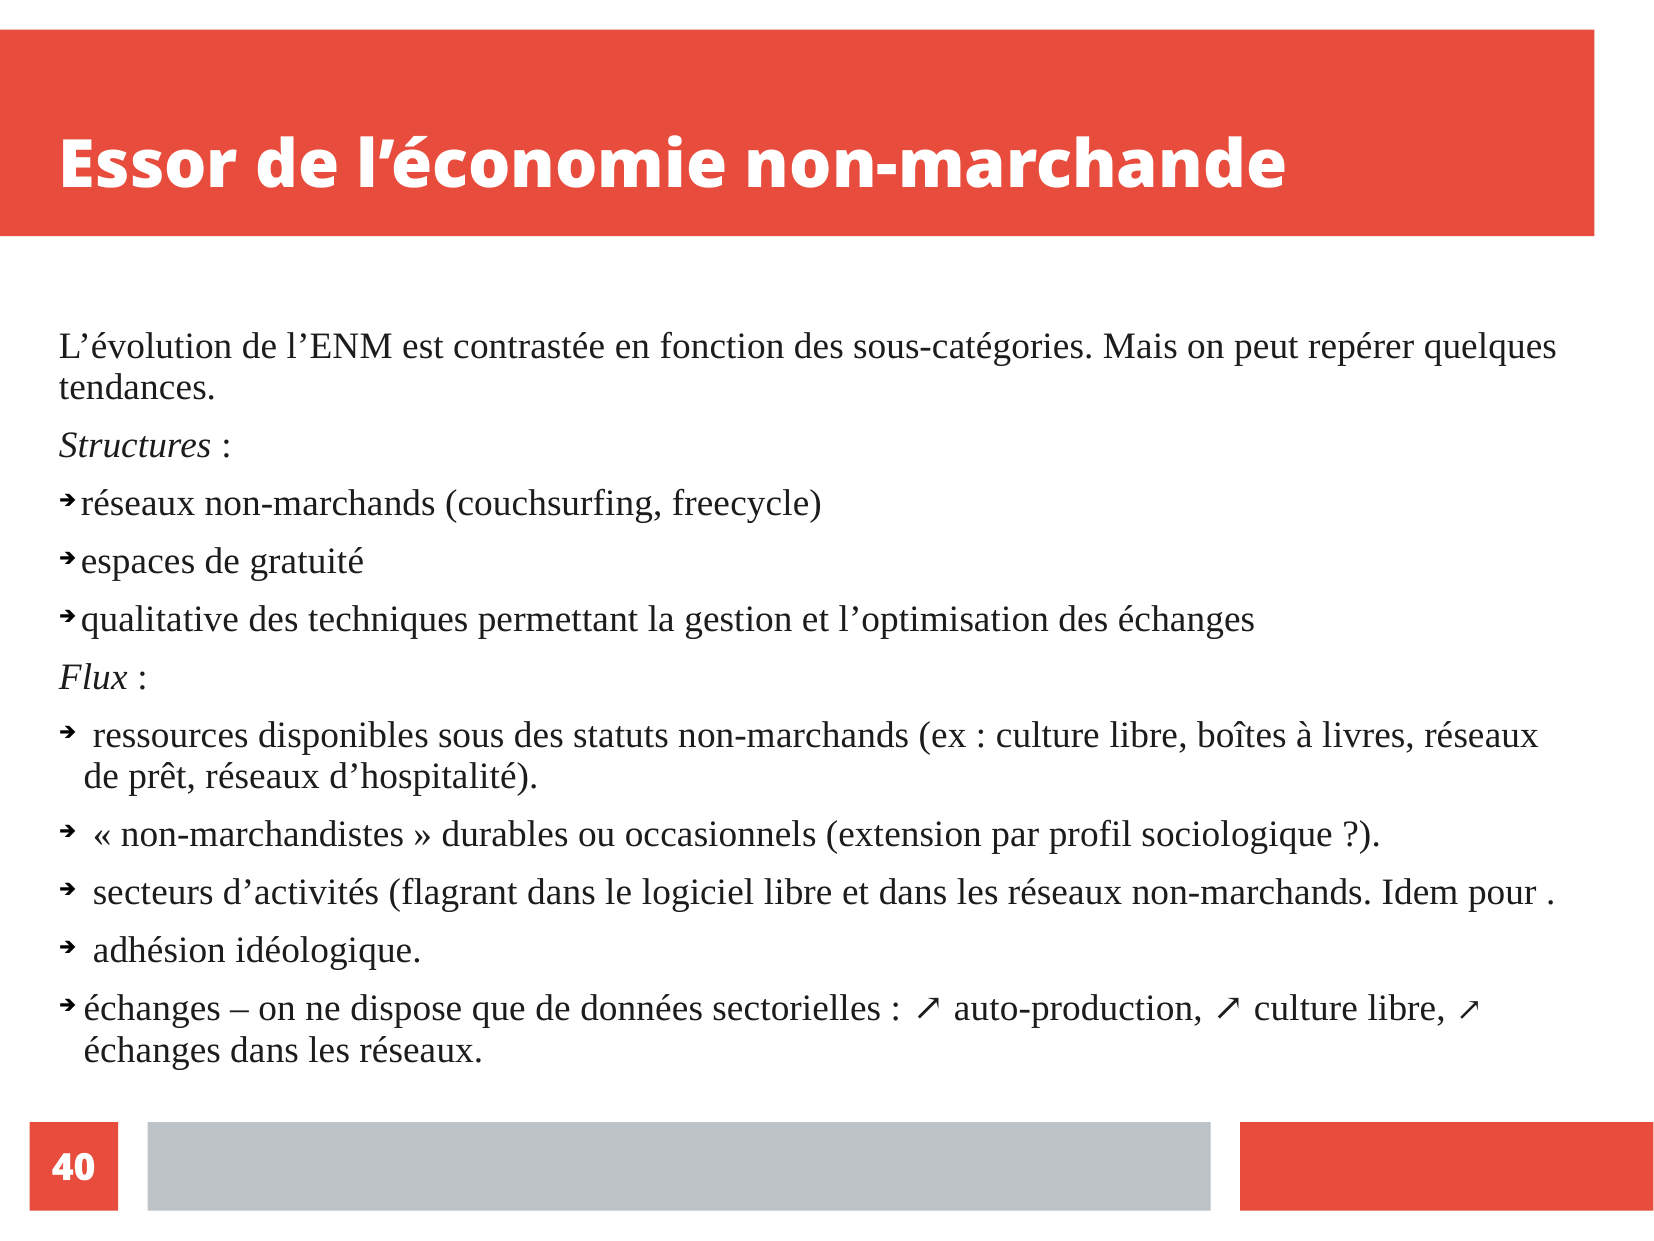

# Essor de l’économie non-marchande
L’évolution de l’ENM est contrastée en fonction des sous-catégories. Mais on peut repérer quelques tendances.
Structures :
 réseaux non-marchands (couchsurfing, freecycle)
 espaces de gratuité
 qualitative des techniques permettant la gestion et l’optimisation des échanges
Flux :
 ressources disponibles sous des statuts non-marchands (ex : culture libre, boîtes à livres, réseaux de prêt, réseaux d’hospitalité).
 « non-marchandistes » durables ou occasionnels (extension par profil sociologique ?).
 secteurs d’activités (flagrant dans le logiciel libre et dans les réseaux non-marchands. Idem pour .
 adhésion idéologique.
échanges – on ne dispose que de données sectorielles : ↗ auto-production, ↗ culture libre, ↗ échanges dans les réseaux.
40